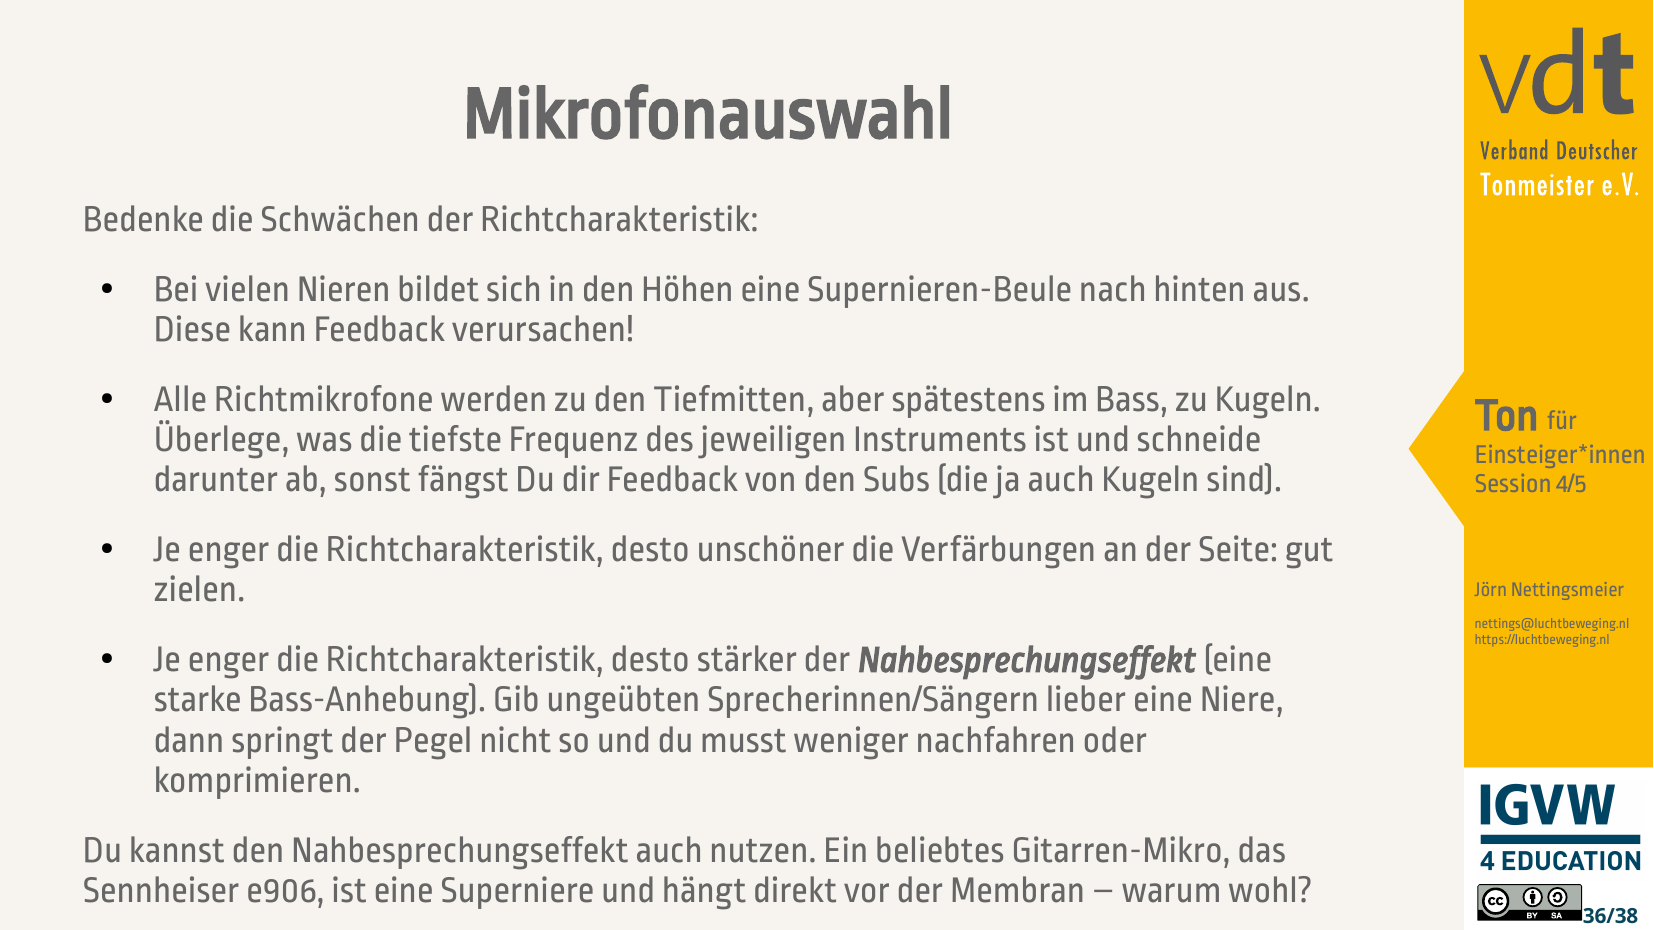

# Mikrofonauswahl
Bedenke die Schwächen der Richtcharakteristik:
Bei vielen Nieren bildet sich in den Höhen eine Supernieren-Beule nach hinten aus. Diese kann Feedback verursachen!
Alle Richtmikrofone werden zu den Tiefmitten, aber spätestens im Bass, zu Kugeln.
Überlege, was die tiefste Frequenz des jeweiligen Instruments ist und schneide darunter ab, sonst fängst Du dir Feedback von den Subs (die ja auch Kugeln sind).
Je enger die Richtcharakteristik, desto unschöner die Verfärbungen an der Seite: gut zielen.
Je enger die Richtcharakteristik, desto stärker der Nahbesprechungseffekt (eine starke Bass-Anhebung). Gib ungeübten Sprecherinnen/Sängern lieber eine Niere, dann springt der Pegel nicht so und du musst weniger nachfahren oder komprimieren.
Du kannst den Nahbesprechungseffekt auch nutzen. Ein beliebtes Gitarren-Mikro, das Sennheiser e906, ist eine Superniere und hängt direkt vor der Membran – warum wohl?